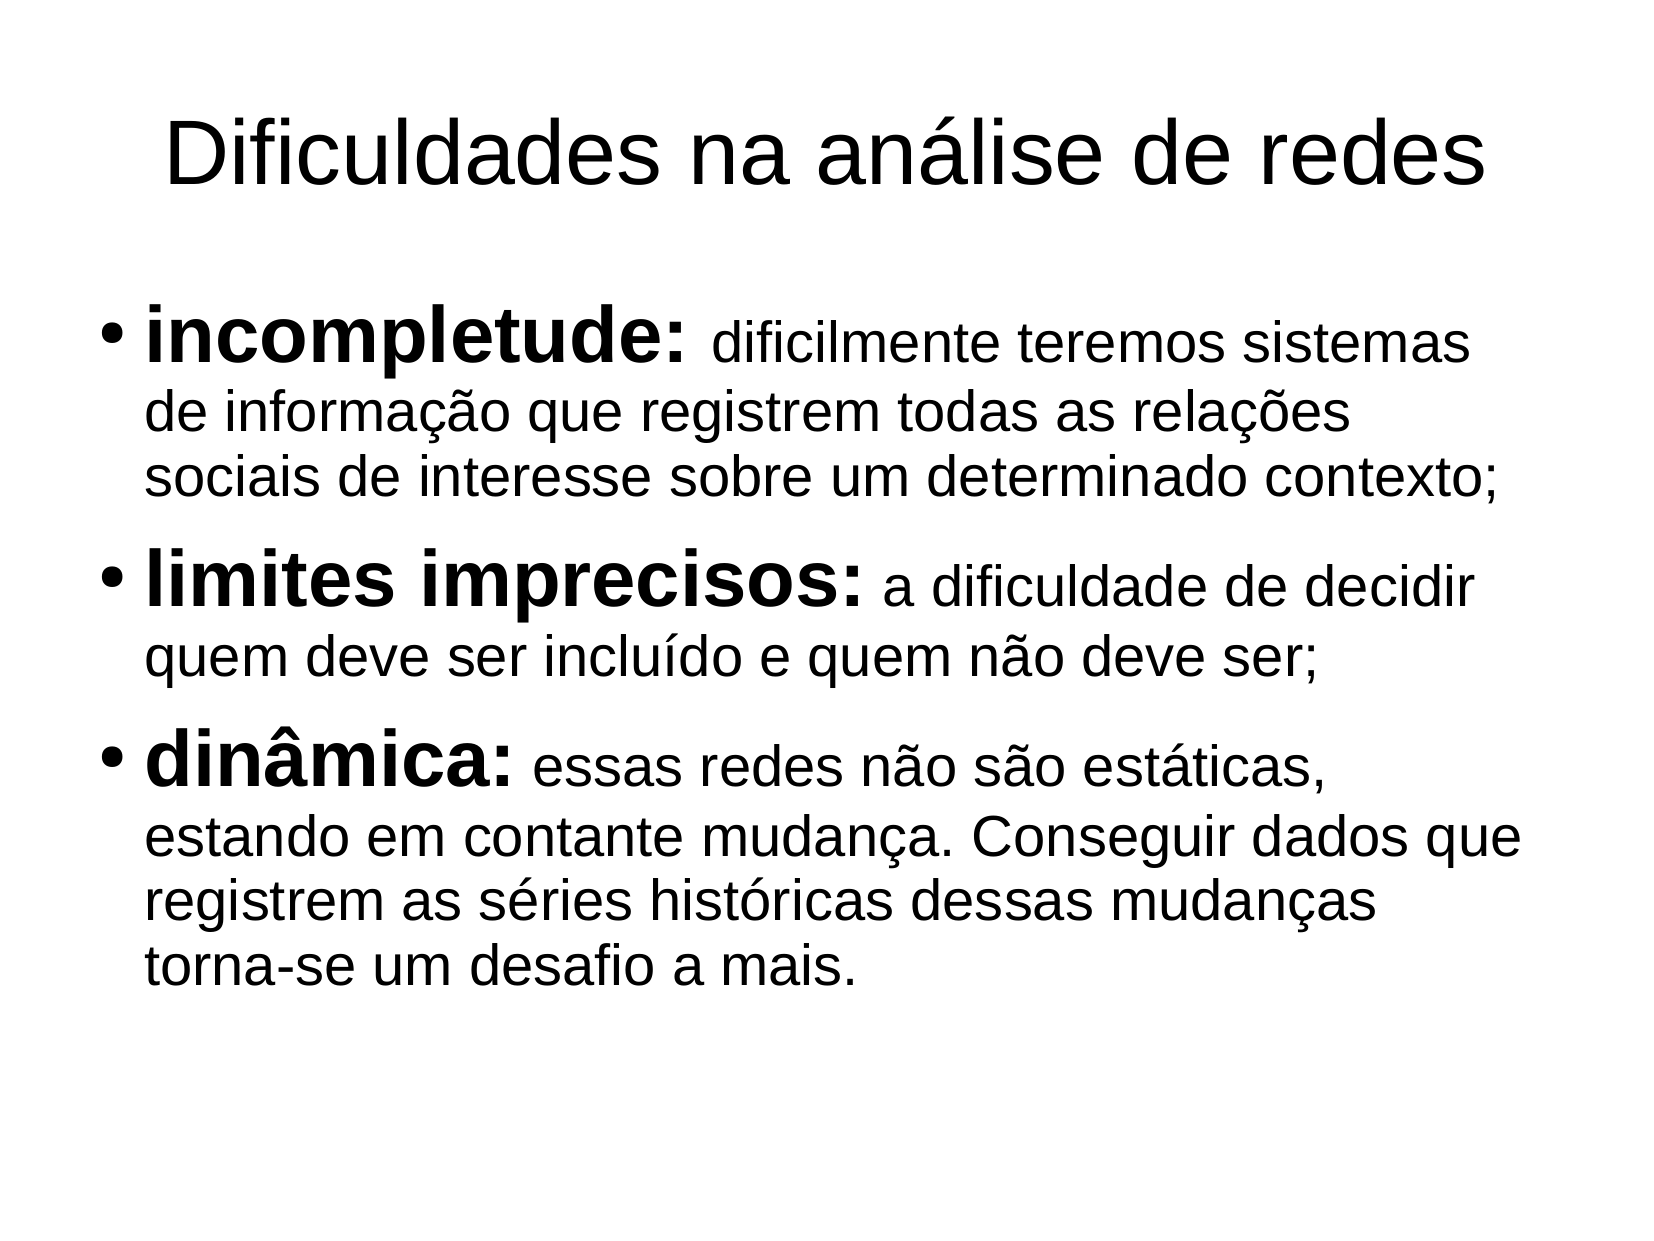

# Dificuldades na análise de redes
incompletude: dificilmente teremos sistemas de informação que registrem todas as relações sociais de interesse sobre um determinado contexto;
limites imprecisos: a dificuldade de decidir quem deve ser incluído e quem não deve ser;
dinâmica: essas redes não são estáticas, estando em contante mudança. Conseguir dados que registrem as séries históricas dessas mudanças torna-se um desafio a mais.